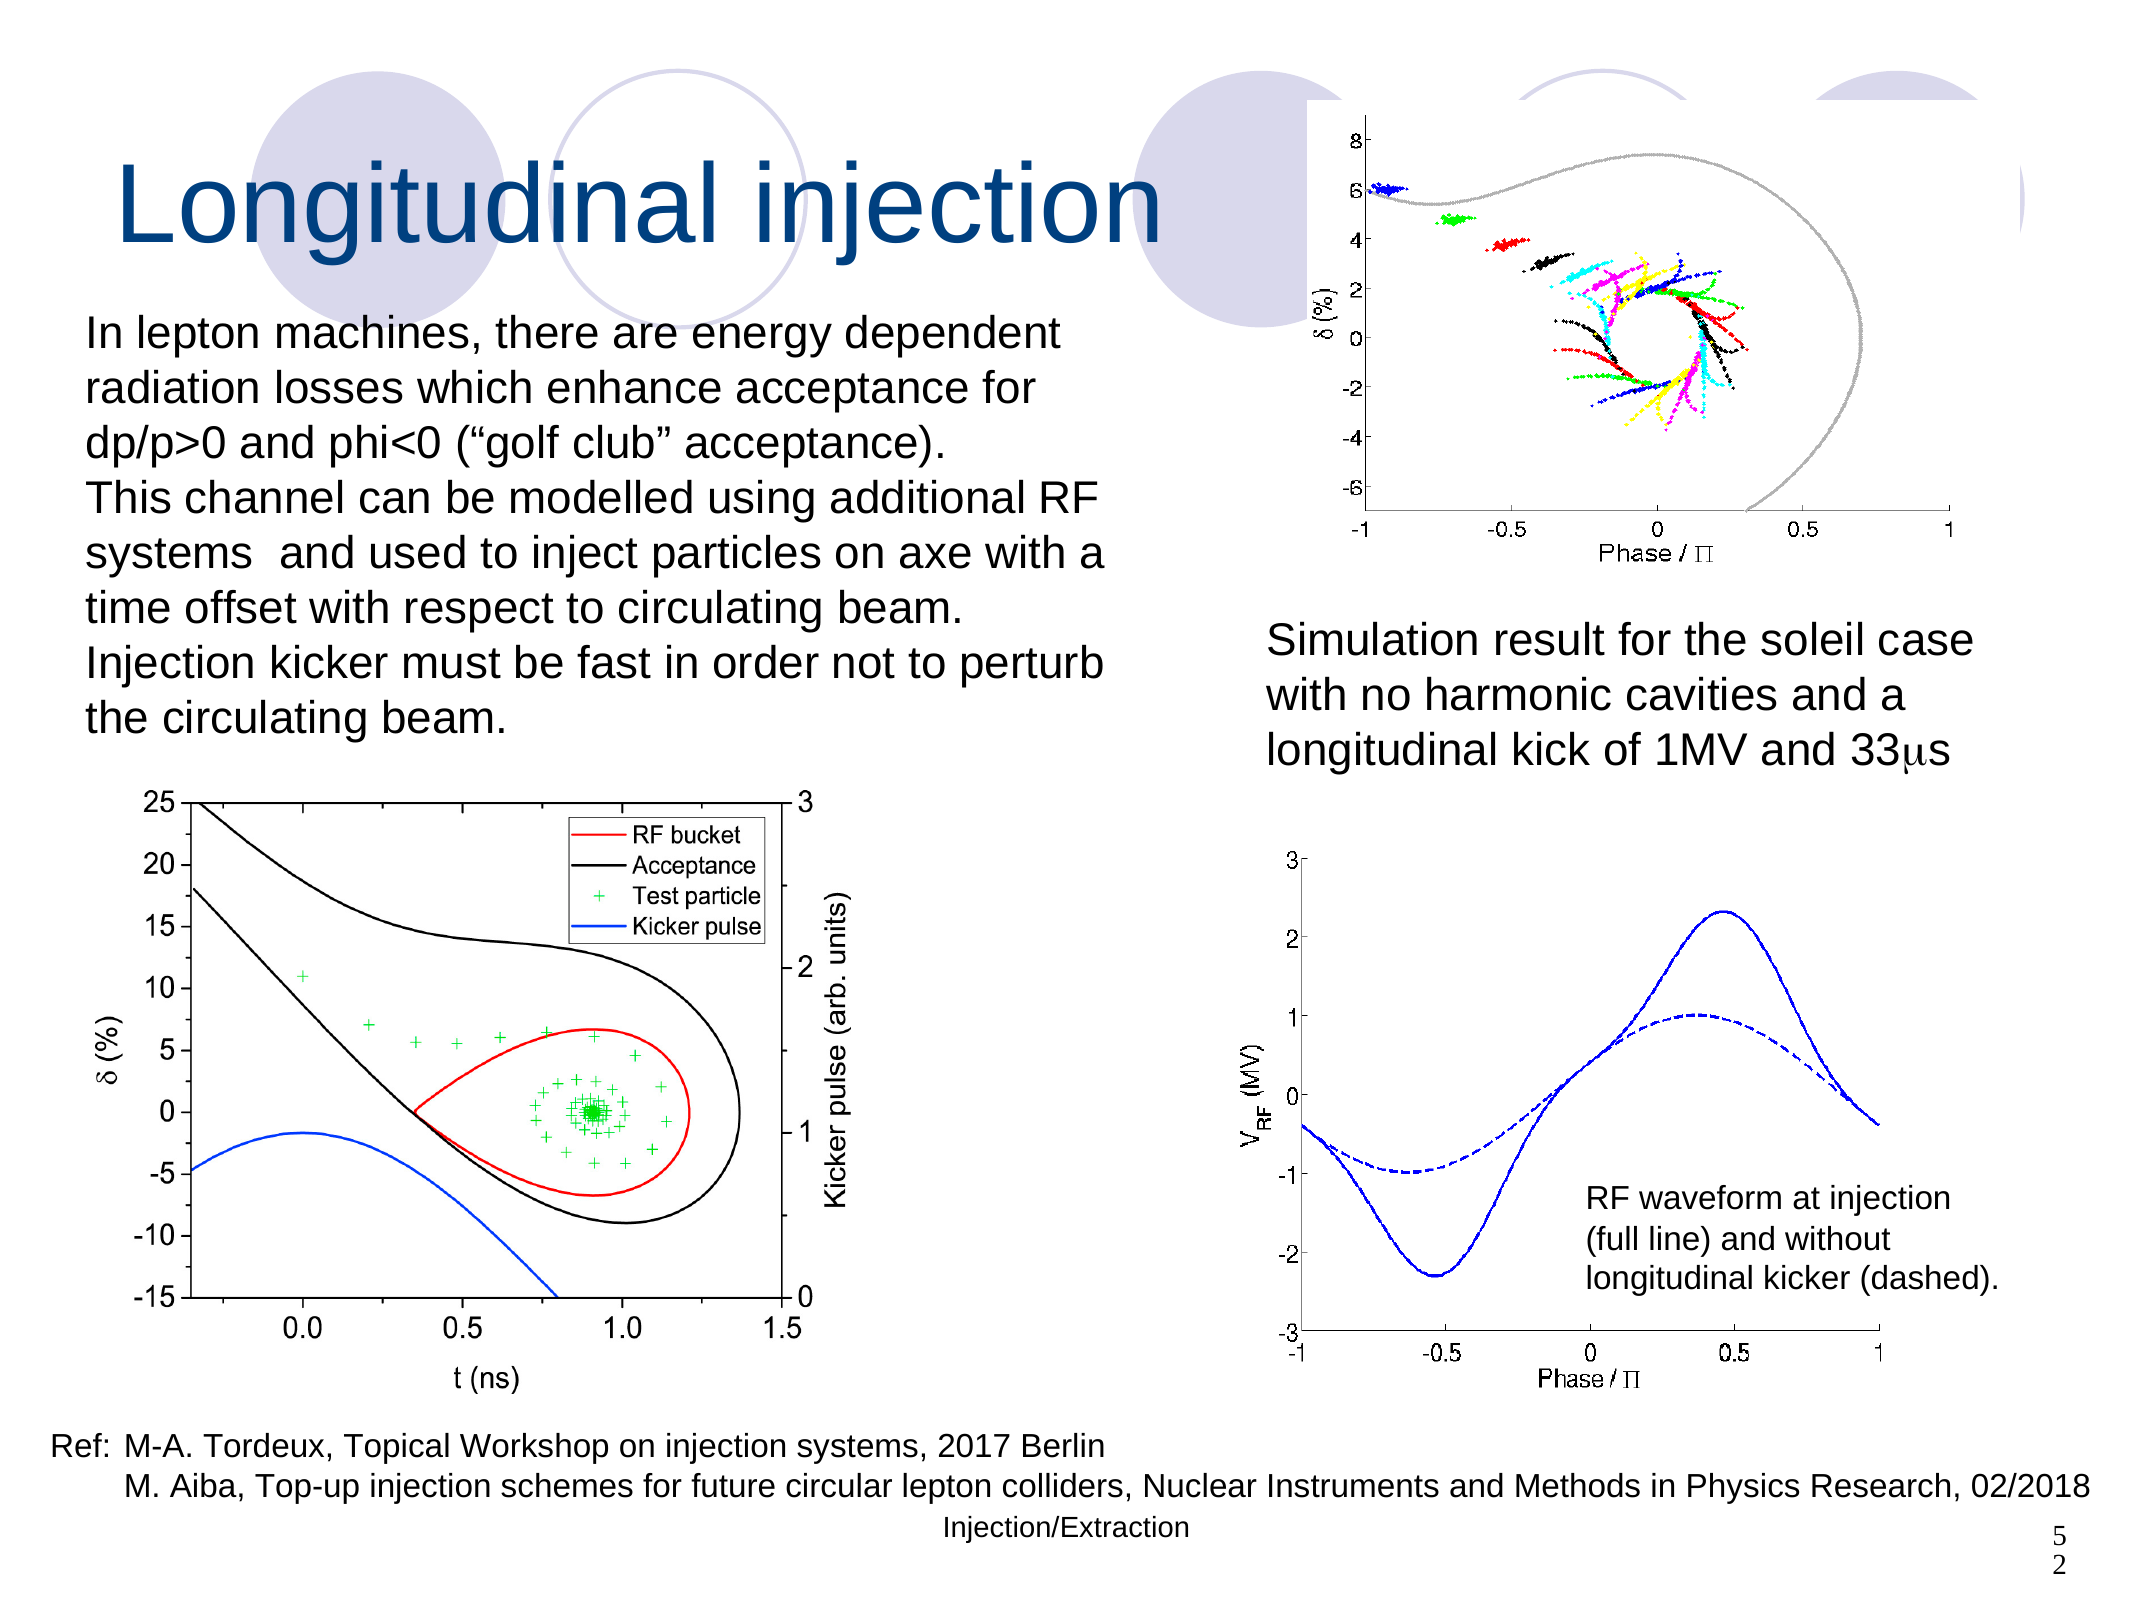

# Longitudinal injection
In lepton machines, there are energy dependent radiation losses which enhance acceptance for dp/p>0 and phi<0 (“golf club” acceptance).
This channel can be modelled using additional RF systems and used to inject particles on axe with a time offset with respect to circulating beam. Injection kicker must be fast in order not to perturb the circulating beam.
Simulation result for the soleil case with no harmonic cavities and a longitudinal kick of 1MV and 33ms
RF waveform at injection (full line) and without longitudinal kicker (dashed).
Ref: 	M-A. Tordeux, Topical Workshop on injection systems, 2017 Berlin
 	M. Aiba, Top-up injection schemes for future circular lepton colliders, Nuclear Instruments and Methods in Physics Research, 02/2018
52